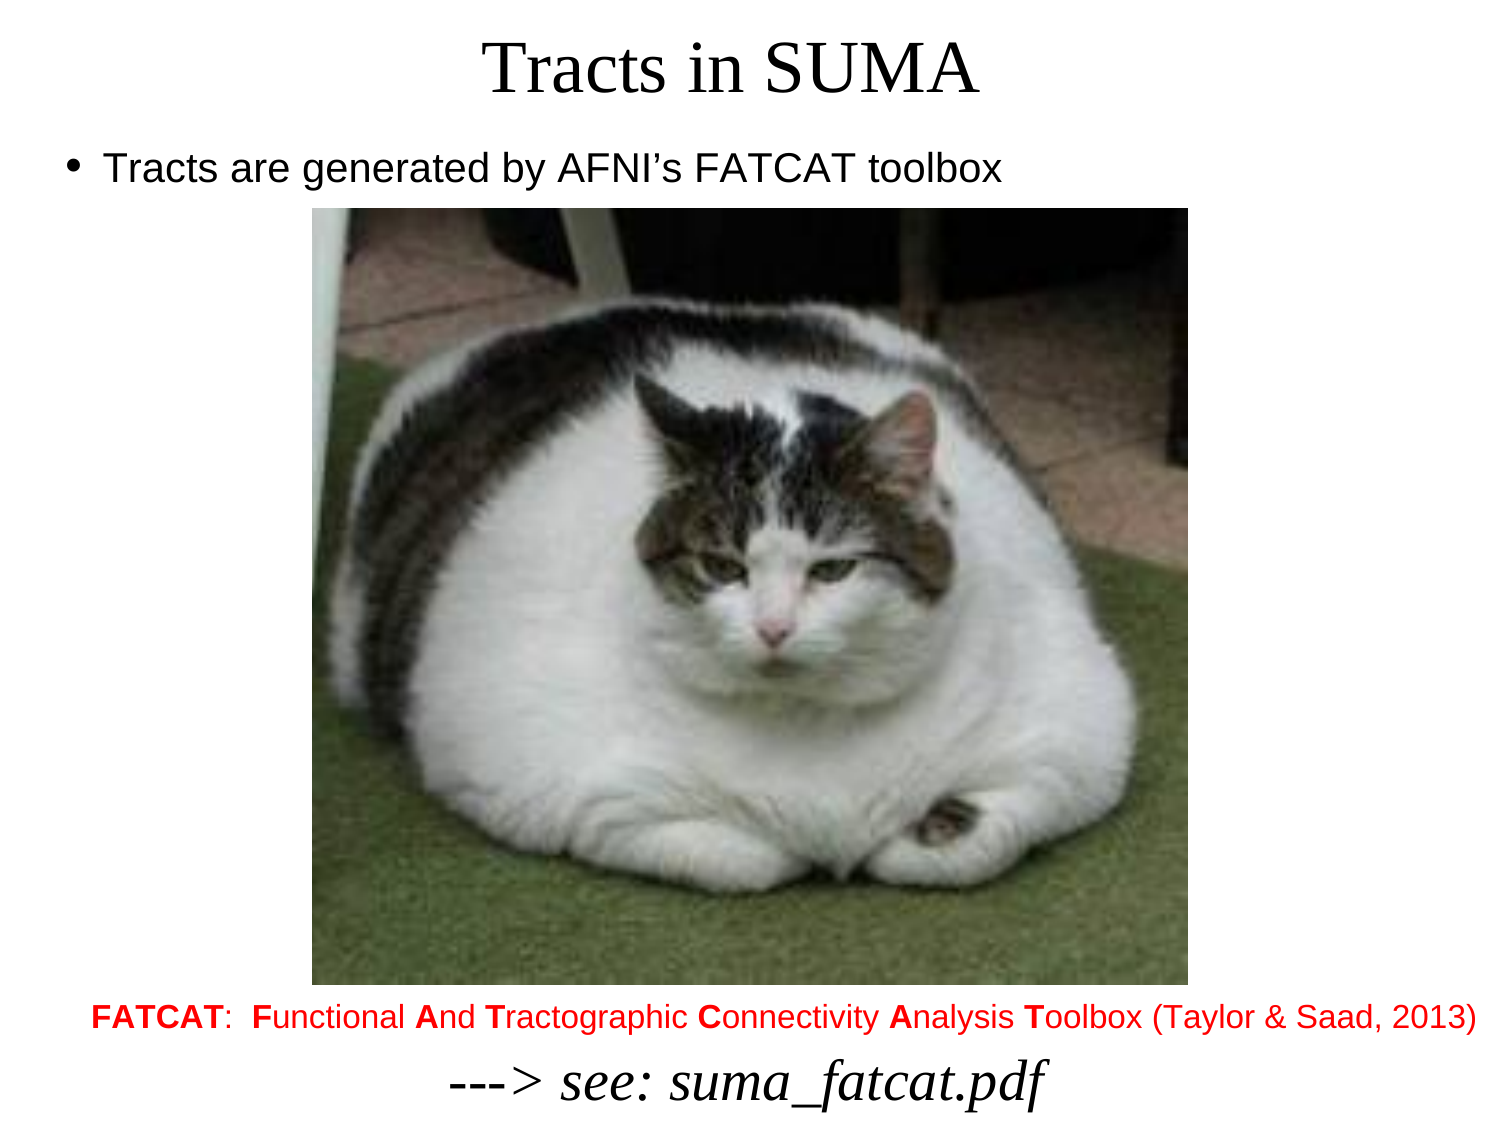

# Tracts in SUMA
Tracts are generated by AFNI’s FATCAT toolbox
FATCAT: Functional And Tractographic Connectivity Analysis Toolbox (Taylor & Saad, 2013)
---> see: suma_fatcat.pdf